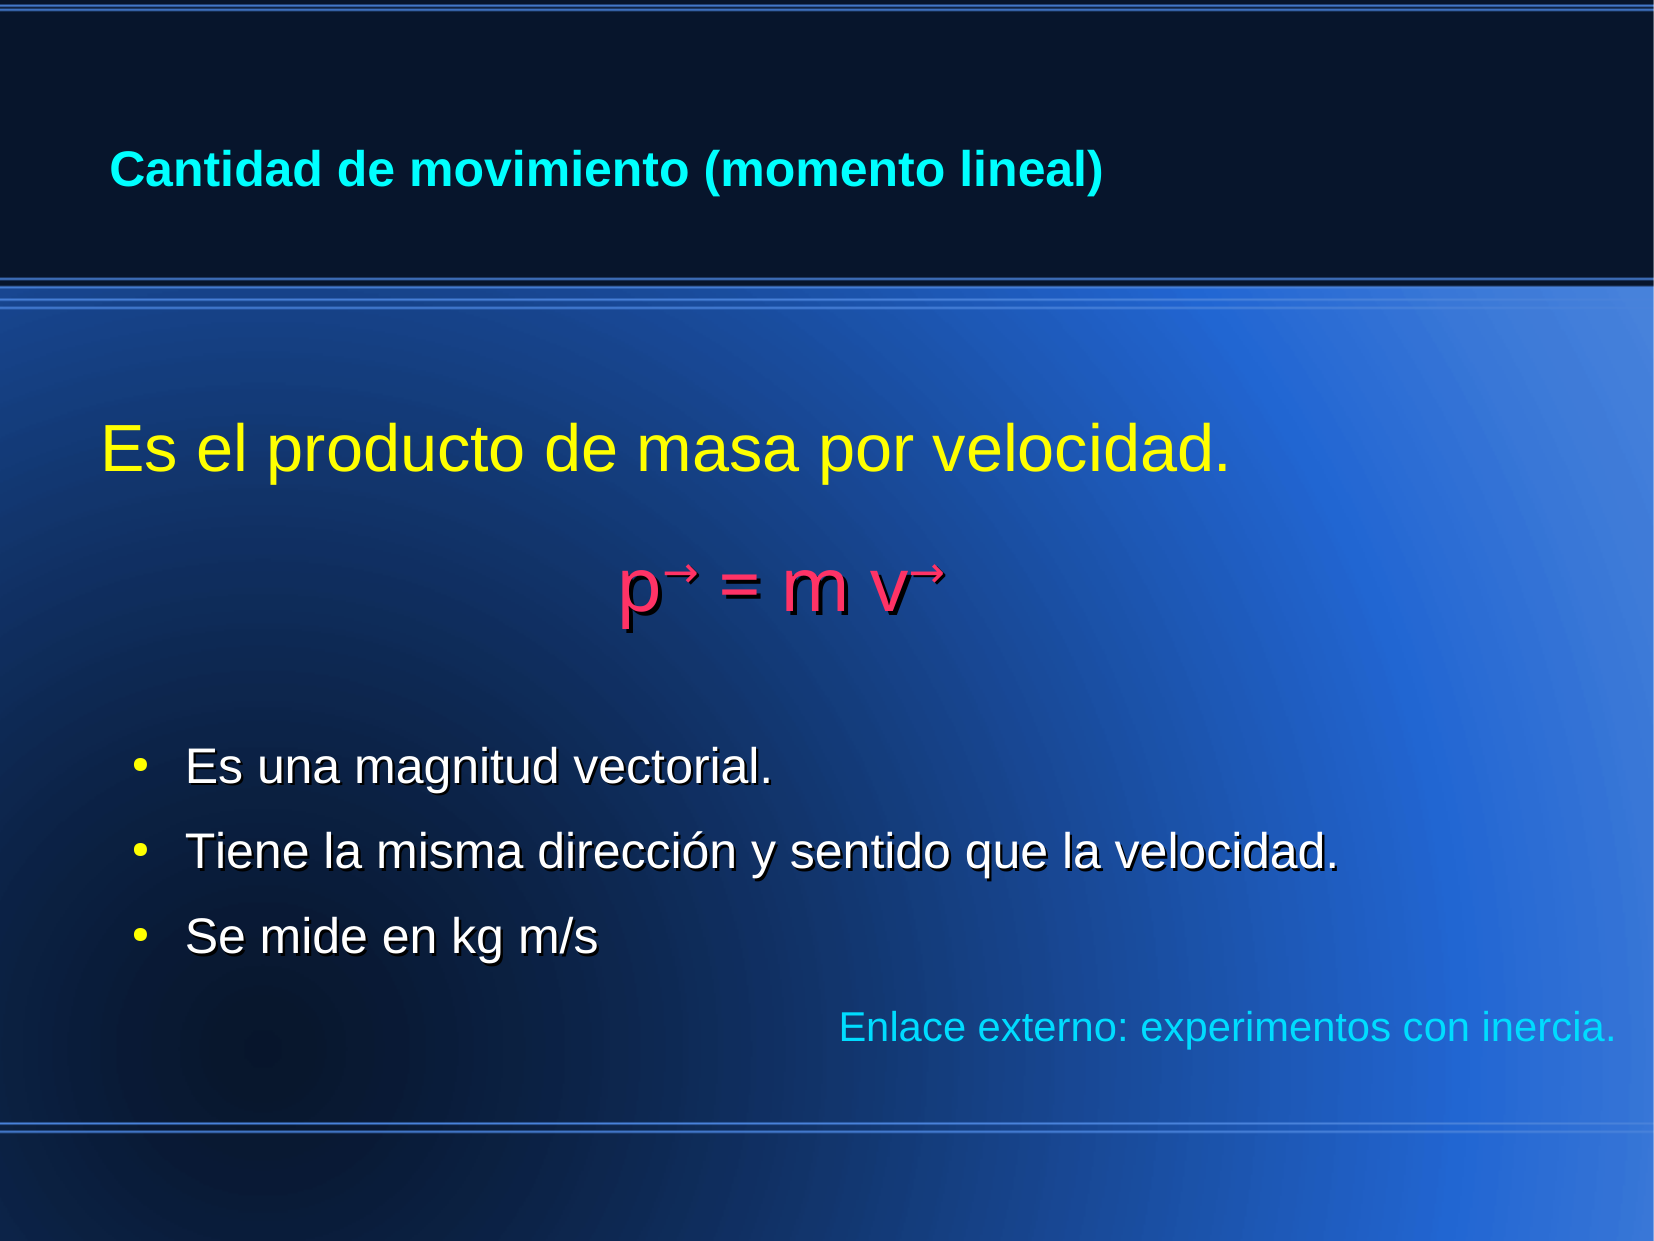

Cantidad de movimiento (momento lineal)
# Es el producto de masa por velocidad.
p→ = m v→
Es una magnitud vectorial.
Tiene la misma dirección y sentido que la velocidad.
Se mide en kg m/s
Enlace externo: experimentos con inercia.